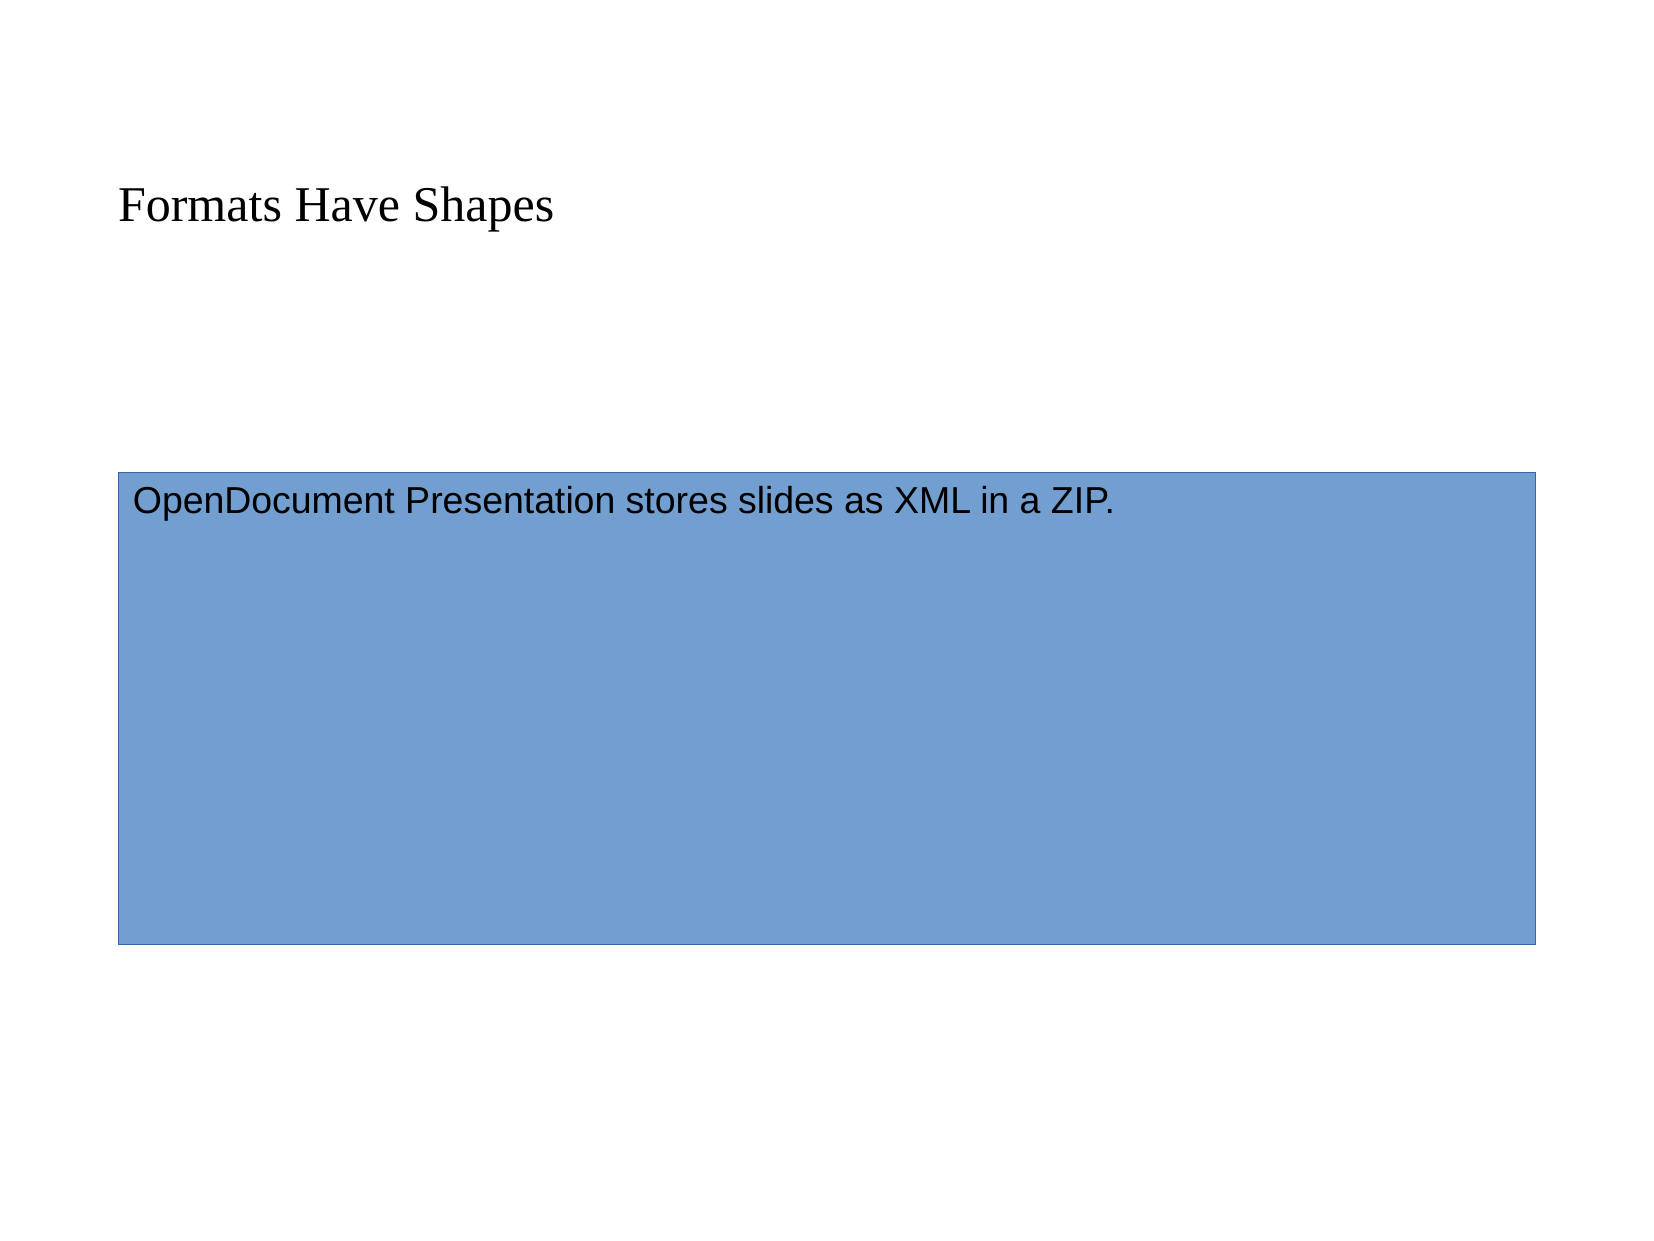

Formats Have Shapes
OpenDocument Presentation stores slides as XML in a ZIP.